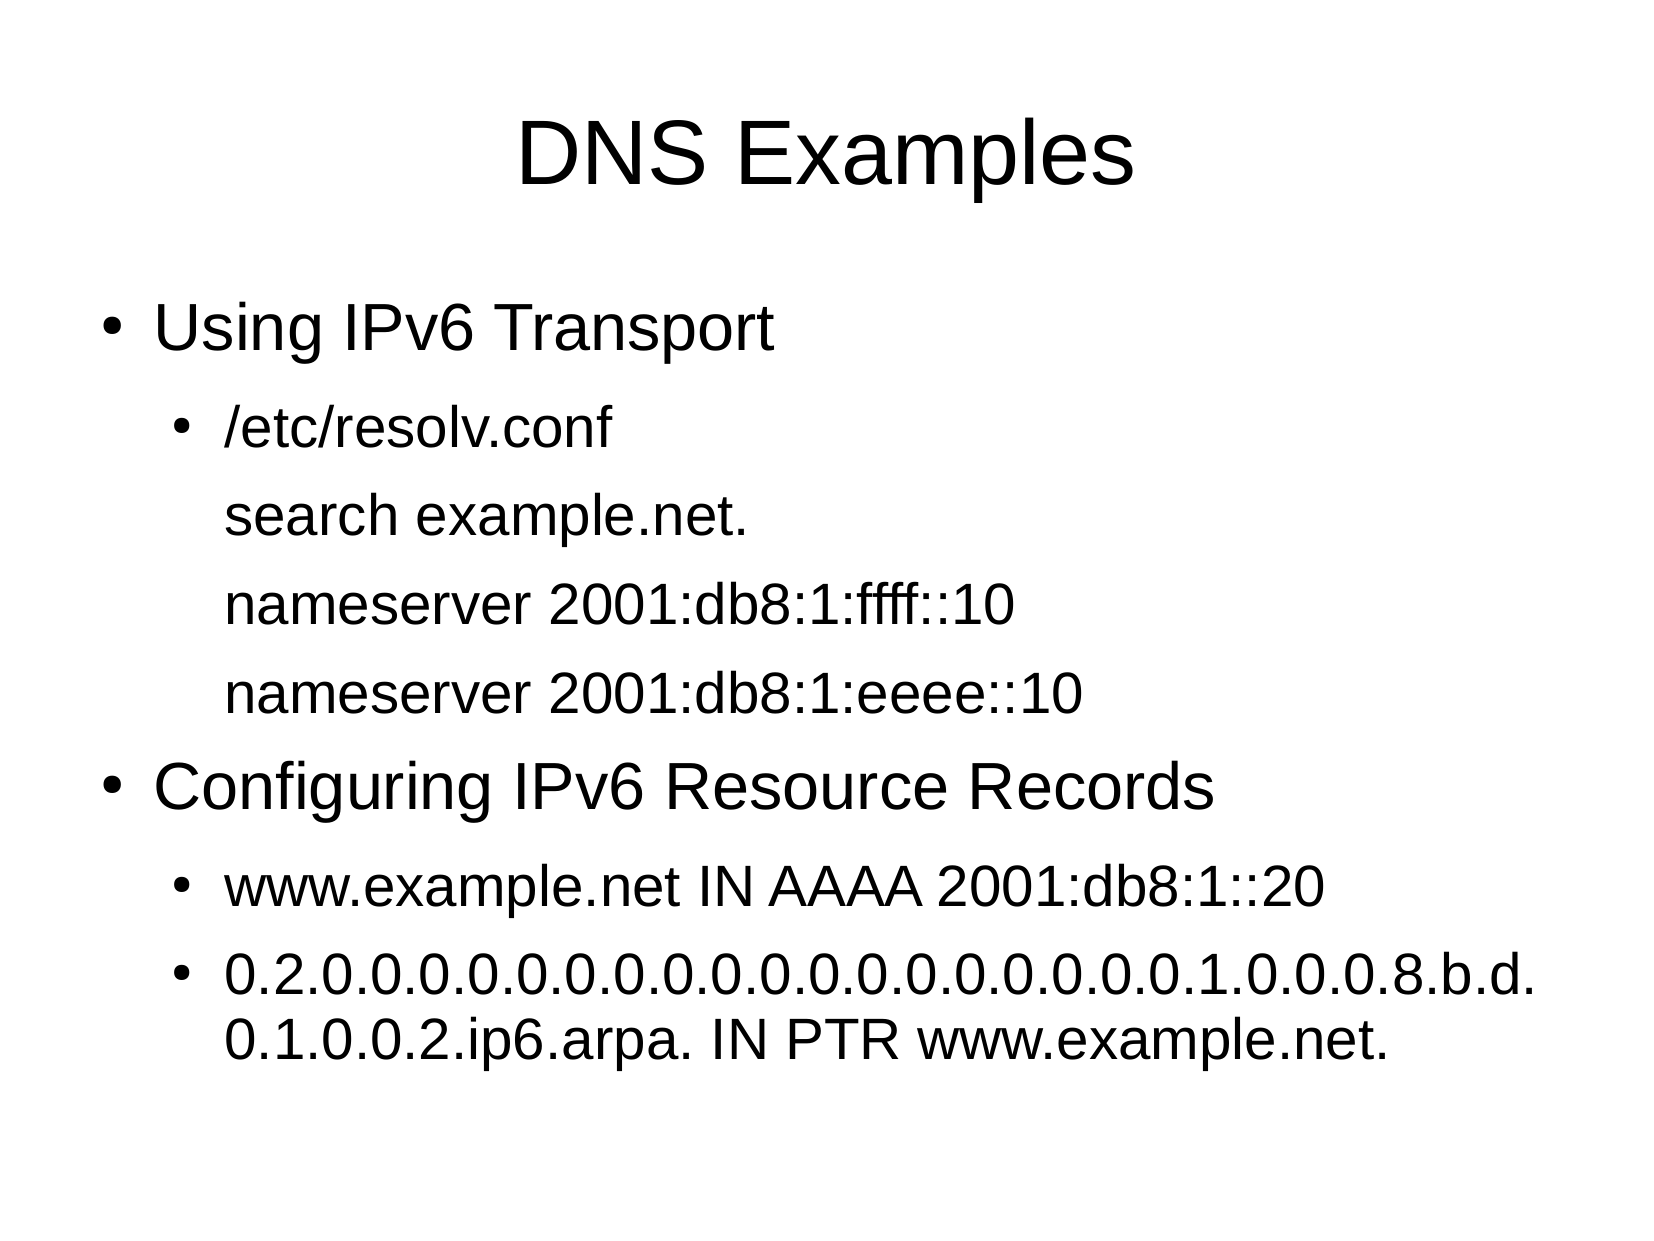

# DNS Examples
Using IPv6 Transport
/etc/resolv.conf
search example.net.
nameserver 2001:db8:1:ffff::10
nameserver 2001:db8:1:eeee::10
Configuring IPv6 Resource Records
www.example.net IN AAAA 2001:db8:1::20
0.2.0.0.0.0.0.0.0.0.0.0.0.0.0.0.0.0.0.0.1.0.0.0.8.b.d.0.1.0.0.2.ip6.arpa. IN PTR www.example.net.